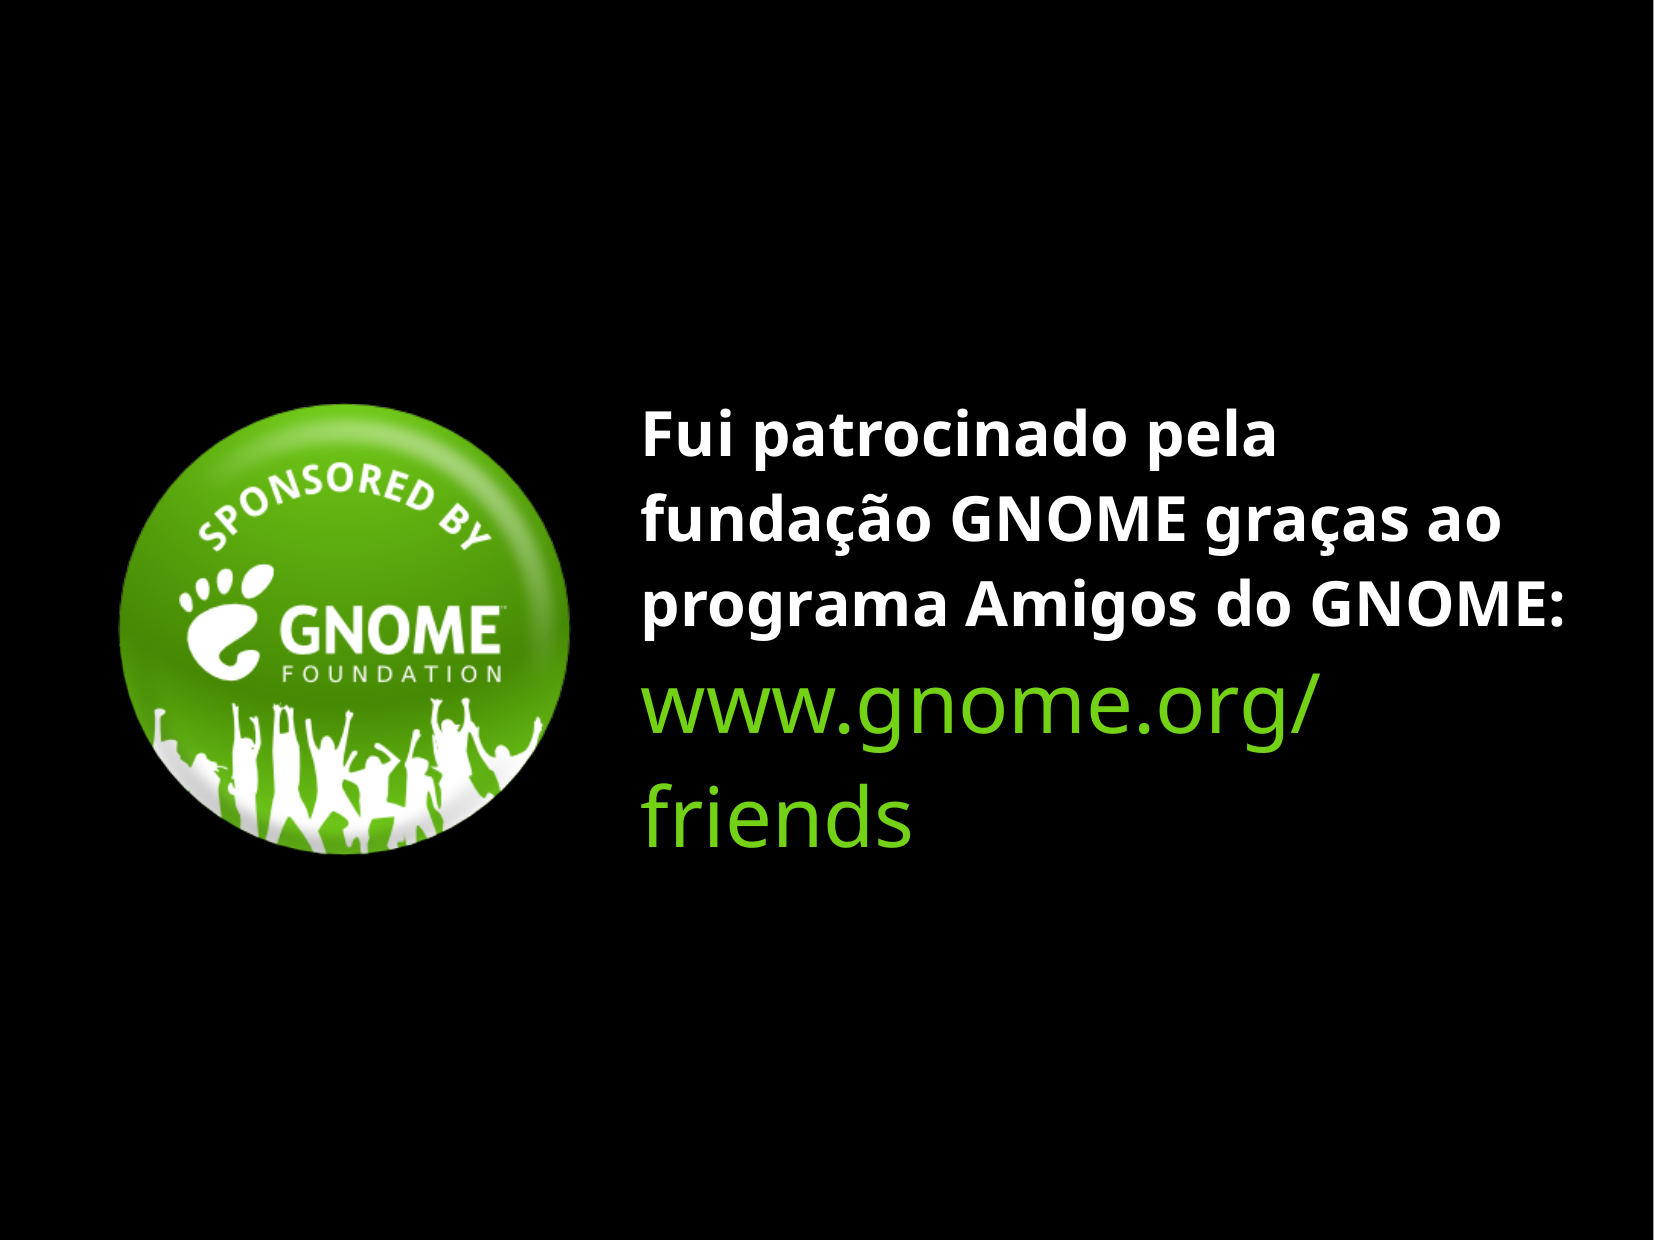

Fui patrocinado pela fundação GNOME graças ao programa Amigos do GNOME:
www.gnome.org/friends